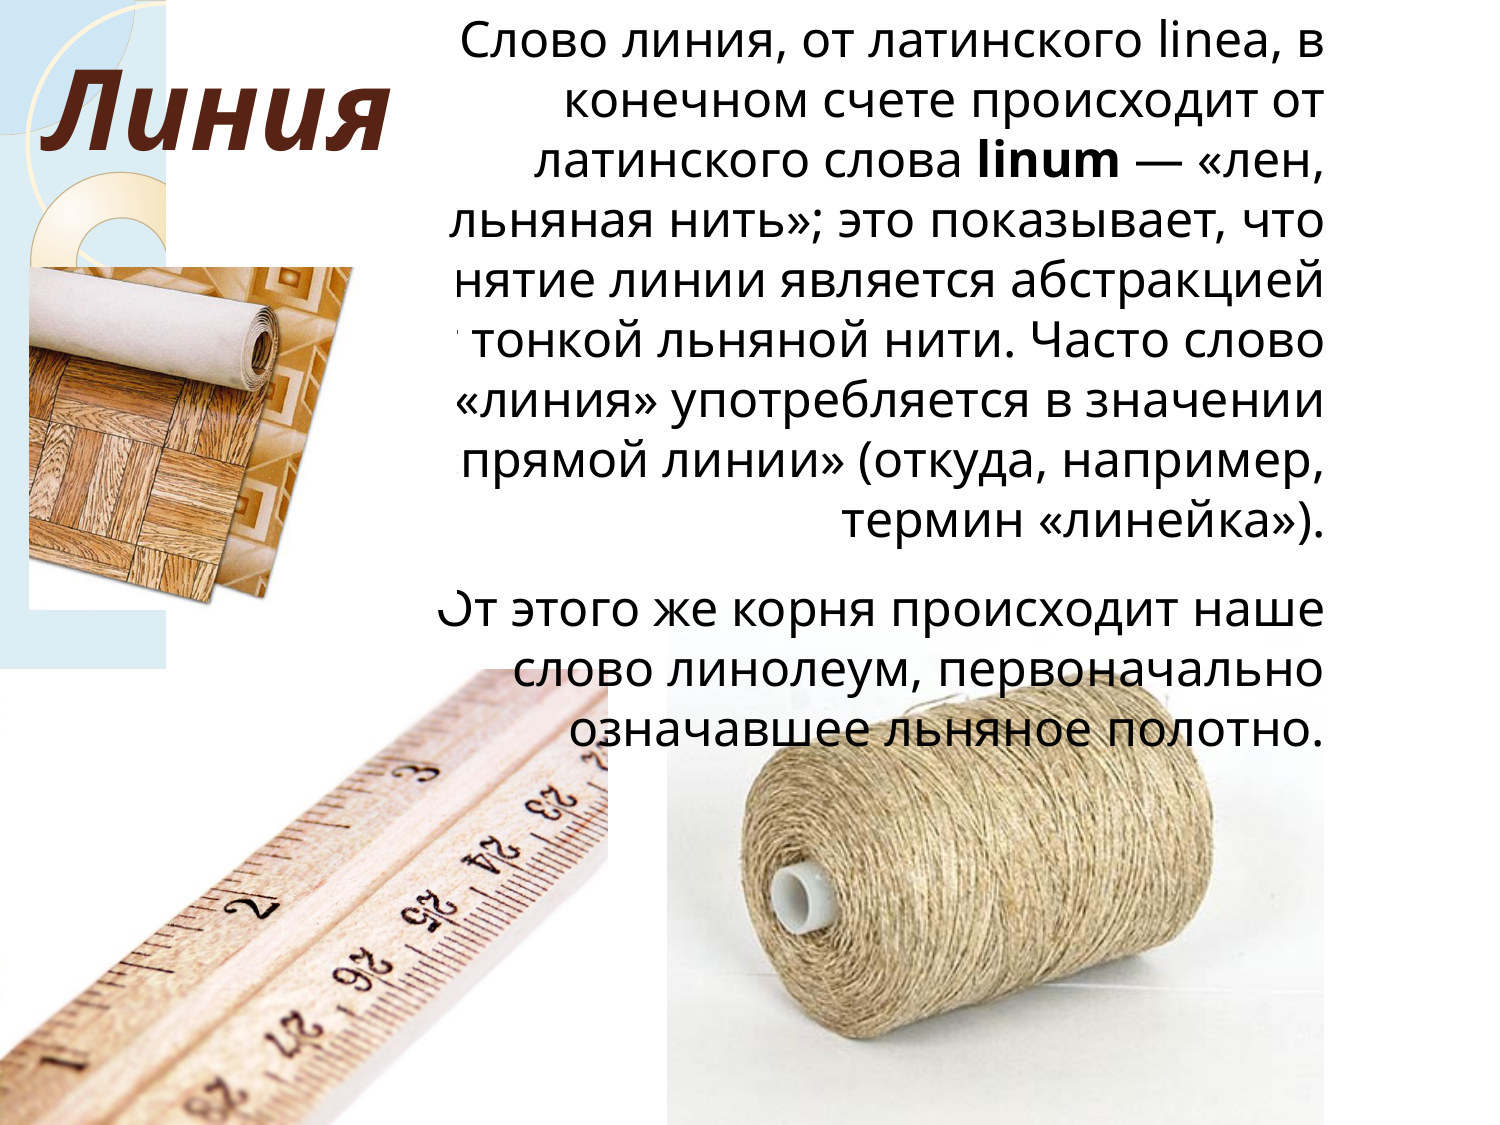

Слово линия, от латинского linea, в конечном счете происходит от латинского слова linum — «лен, льняная нить»; это показывает, что понятие линии является абстракцией от тонкой льняной нити. Часто слово «линия» употребляется в значении «прямой линии» (откуда, например, термин «линейка»).
От этого же корня происходит наше слово линолеум, первоначально означавшее льняное полотно.
# Линия